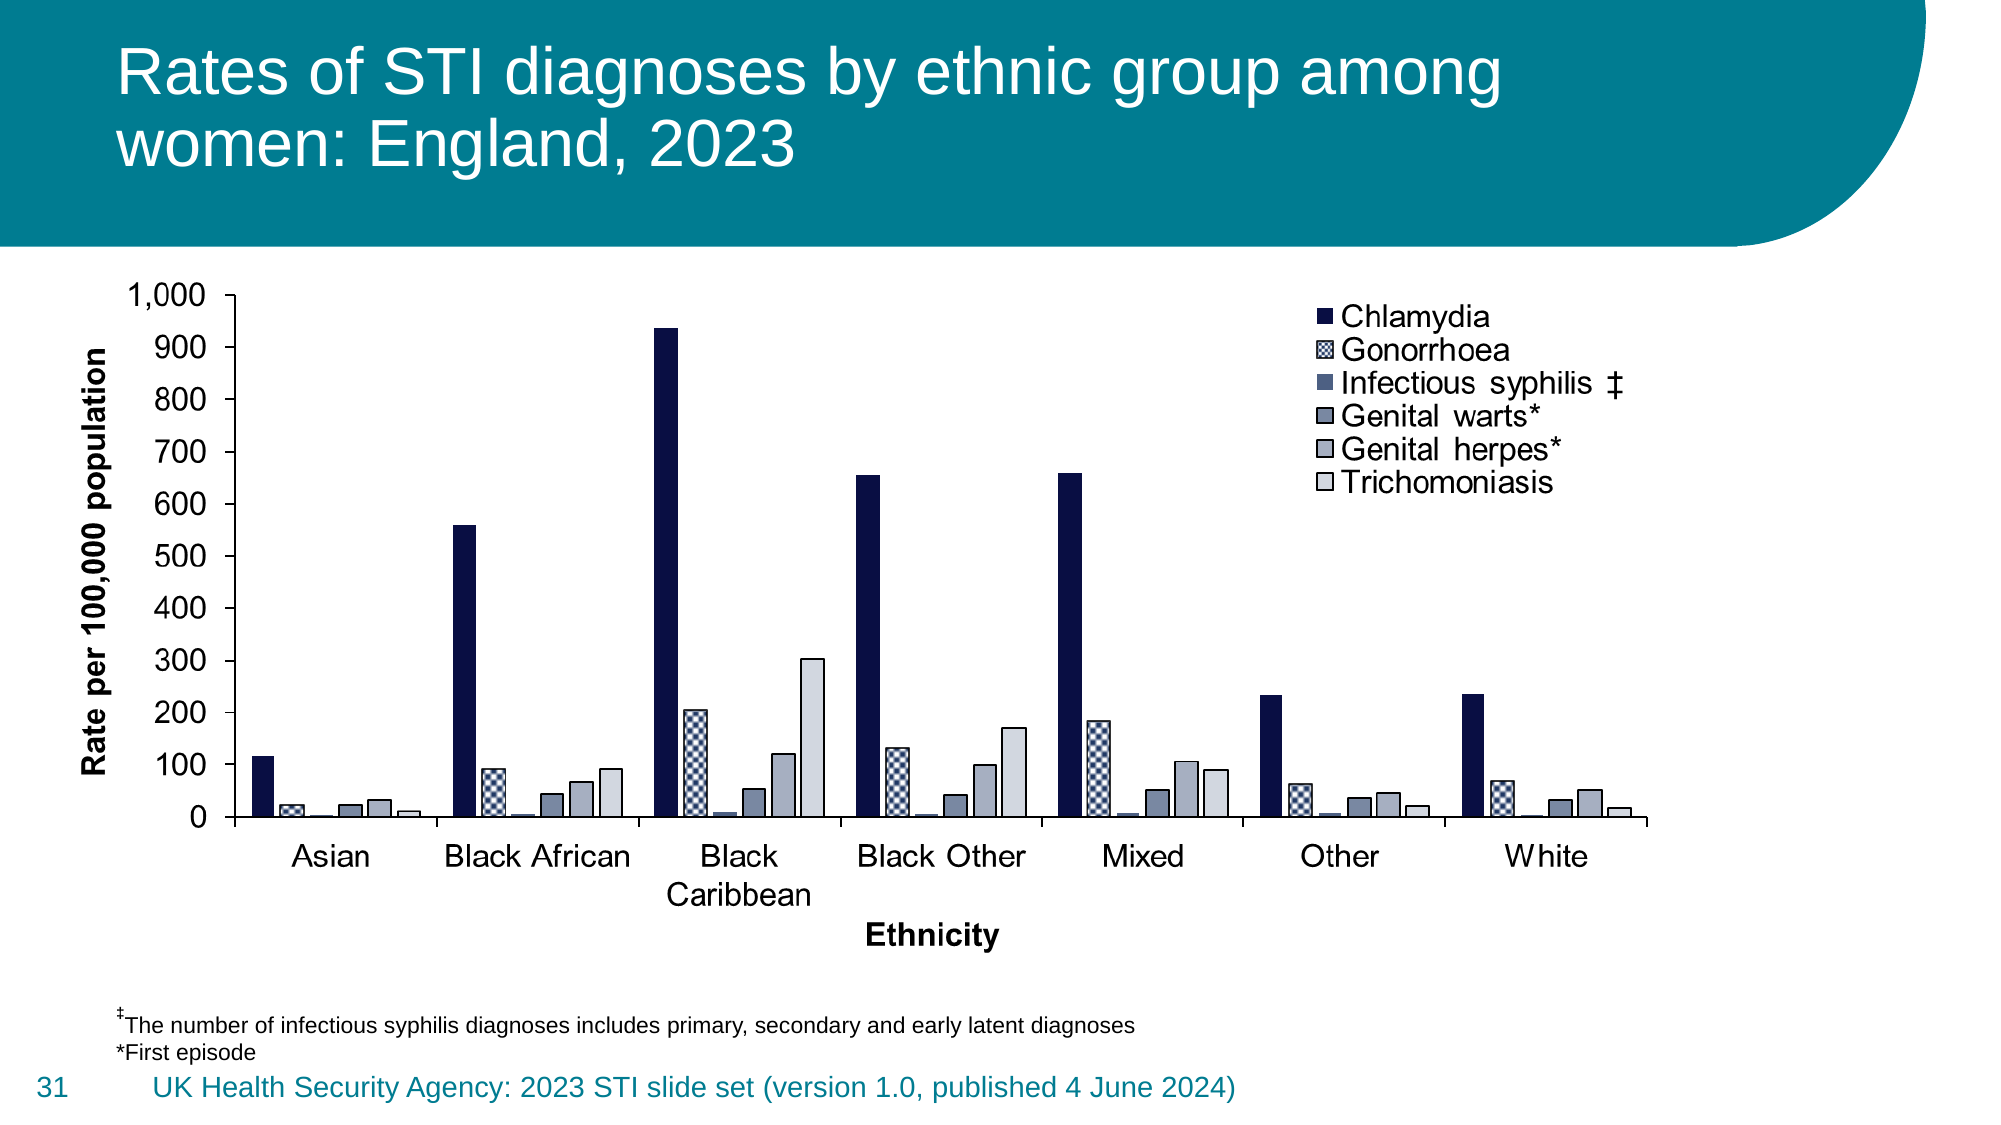

# Rates of STI diagnoses by ethnic group among women: England, 2023
‡The number of infectious syphilis diagnoses includes primary, secondary and early latent diagnoses
*First episode
31
UK Health Security Agency: 2023 STI slide set (version 1.0, published 4 June 2024)